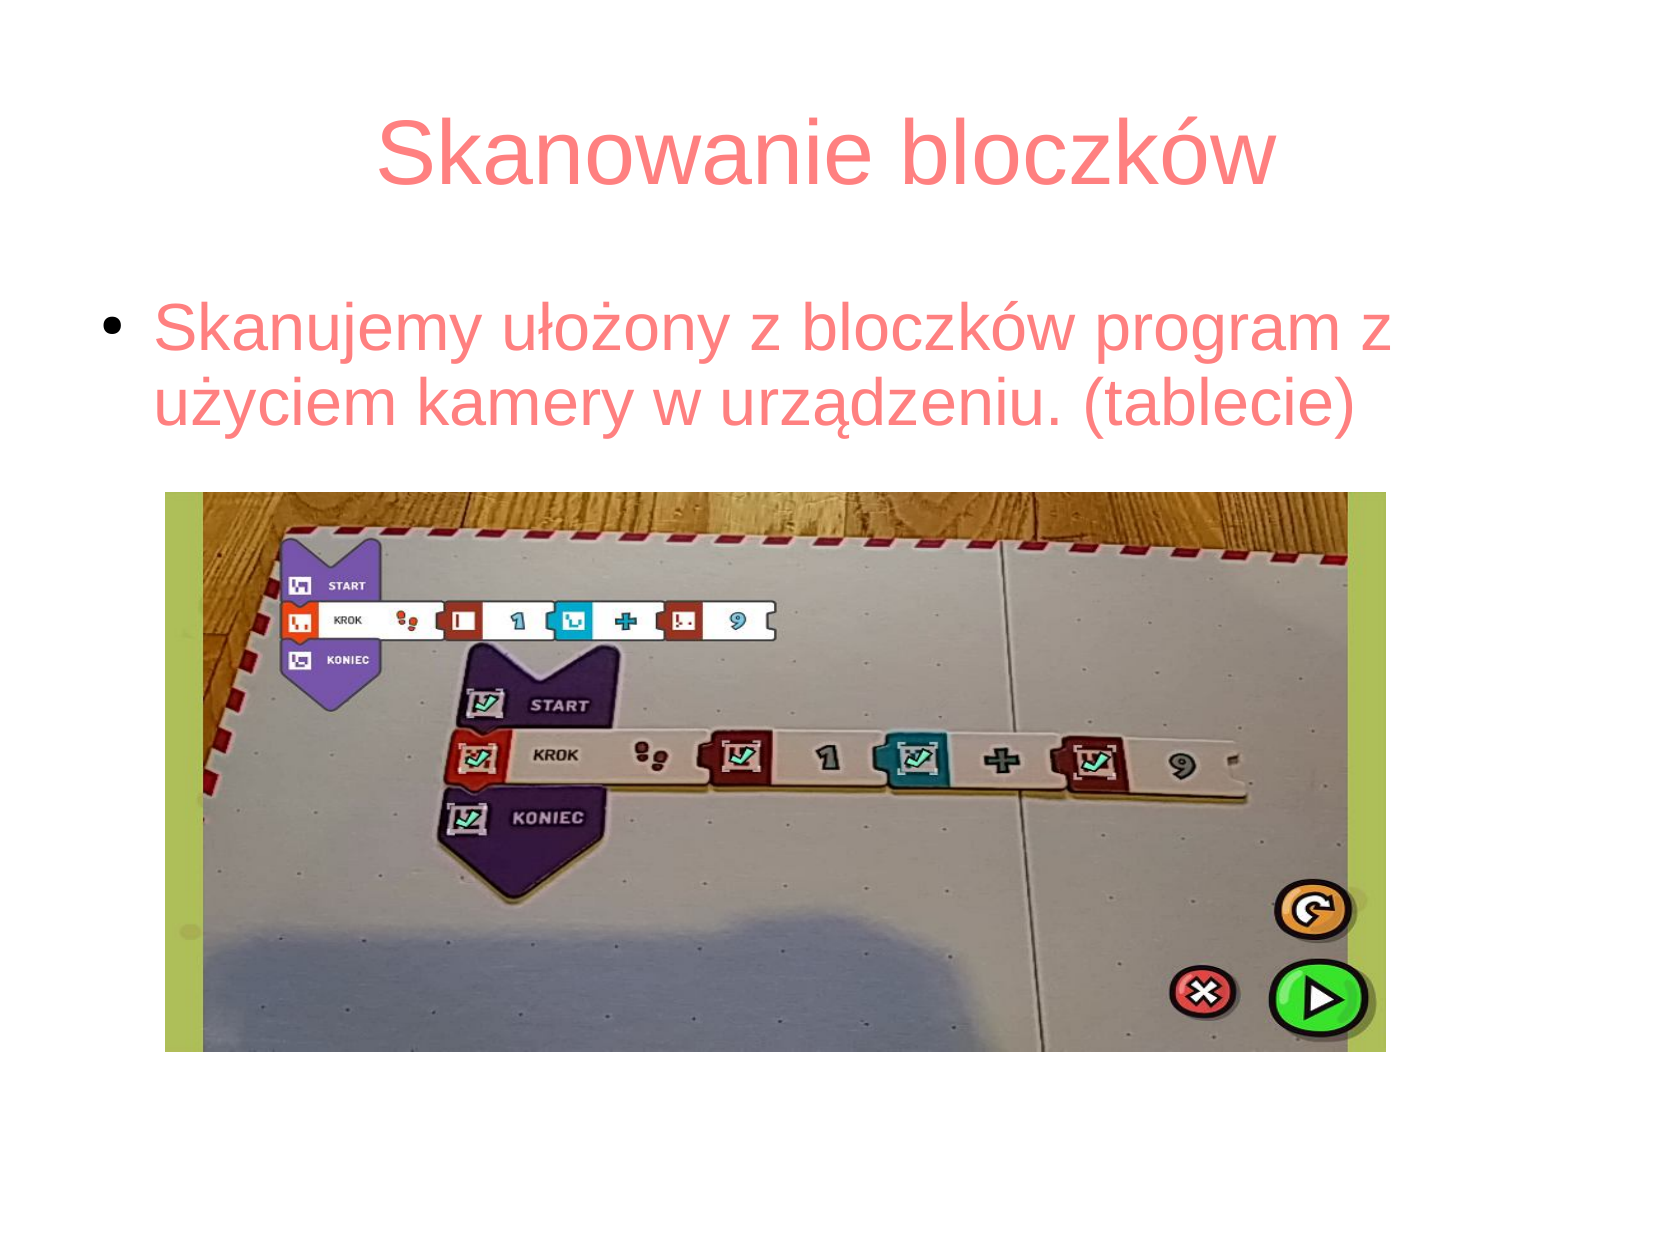

# Skanowanie bloczków
Skanujemy ułożony z bloczków program z użyciem kamery w urządzeniu. (tablecie)